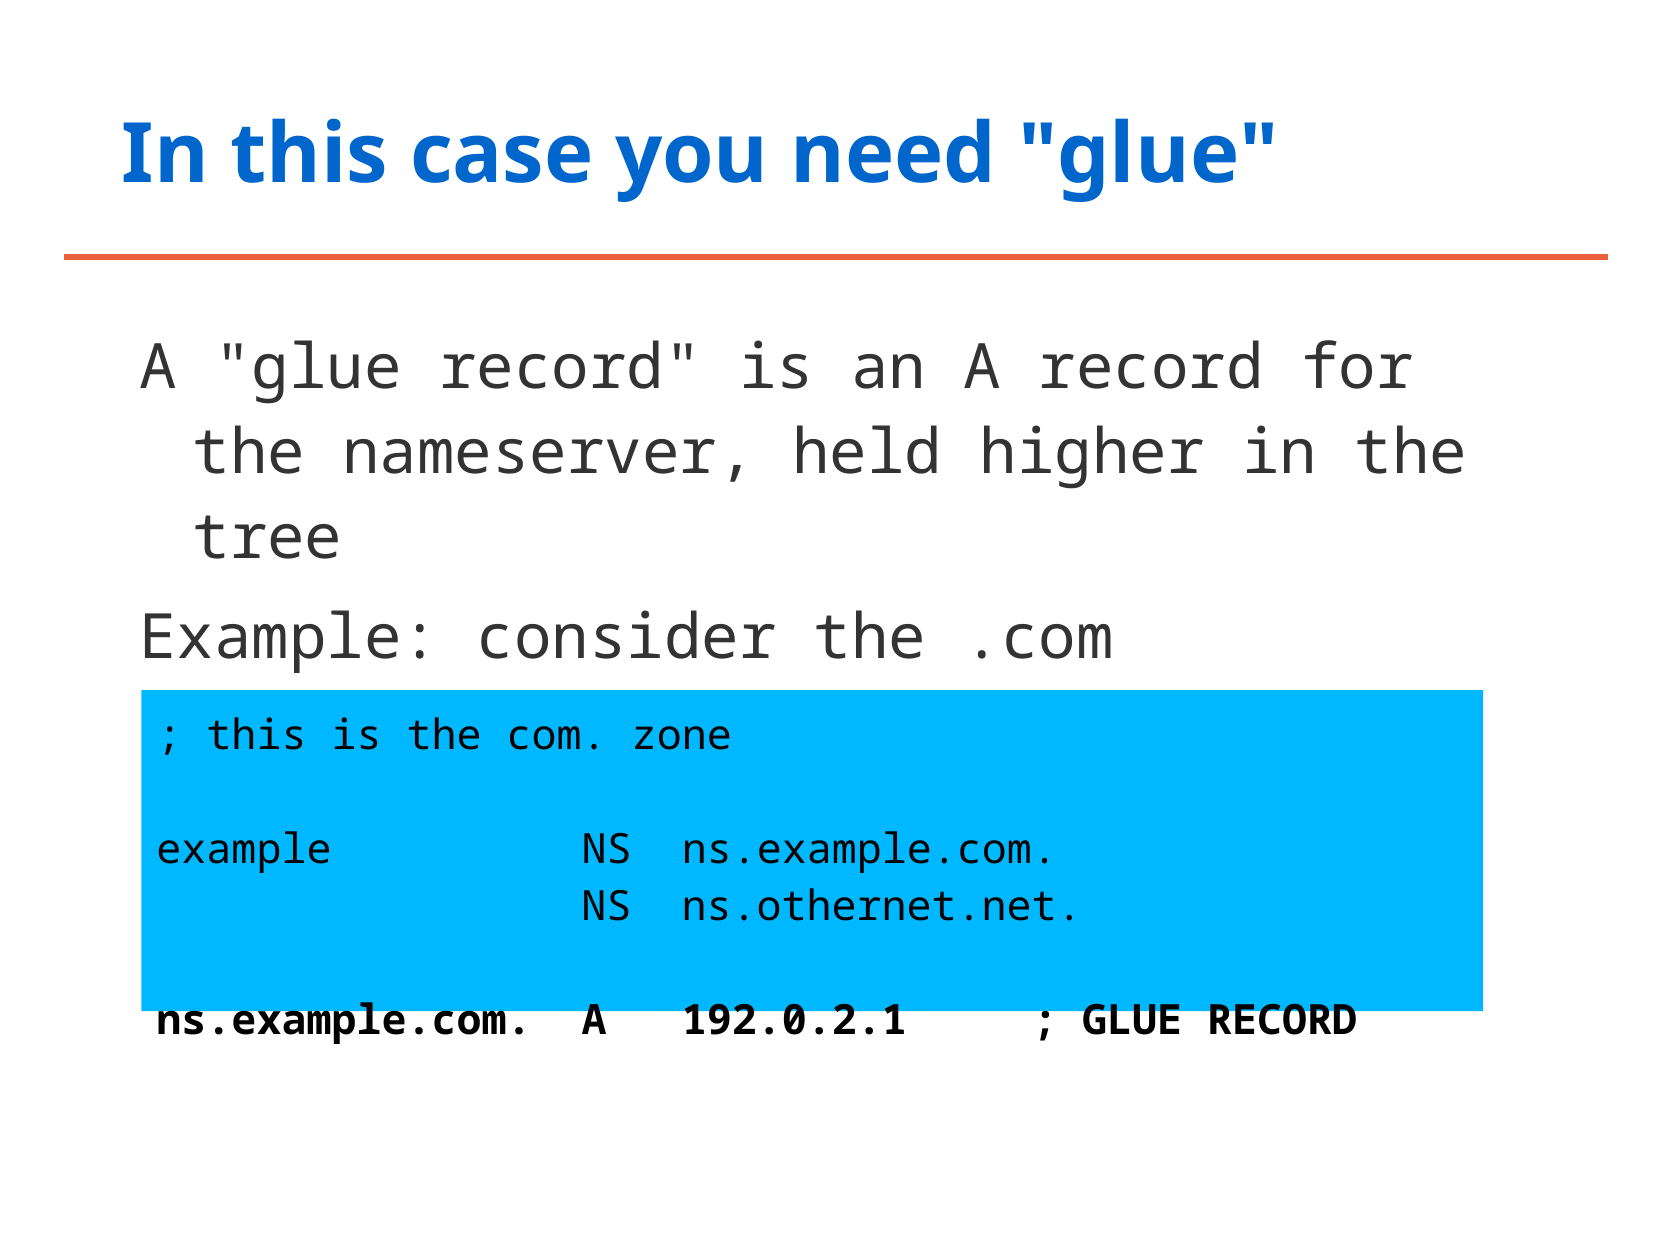

# In this case you need "glue"
A "glue record" is an A record for the nameserver, held higher in the tree
Example: consider the .com nameservers, and a delegation for example.com
; this is the com. zone
example NS ns.example.com.
 NS ns.othernet.net.
ns.example.com. A 192.0.2.1 ; GLUE RECORD